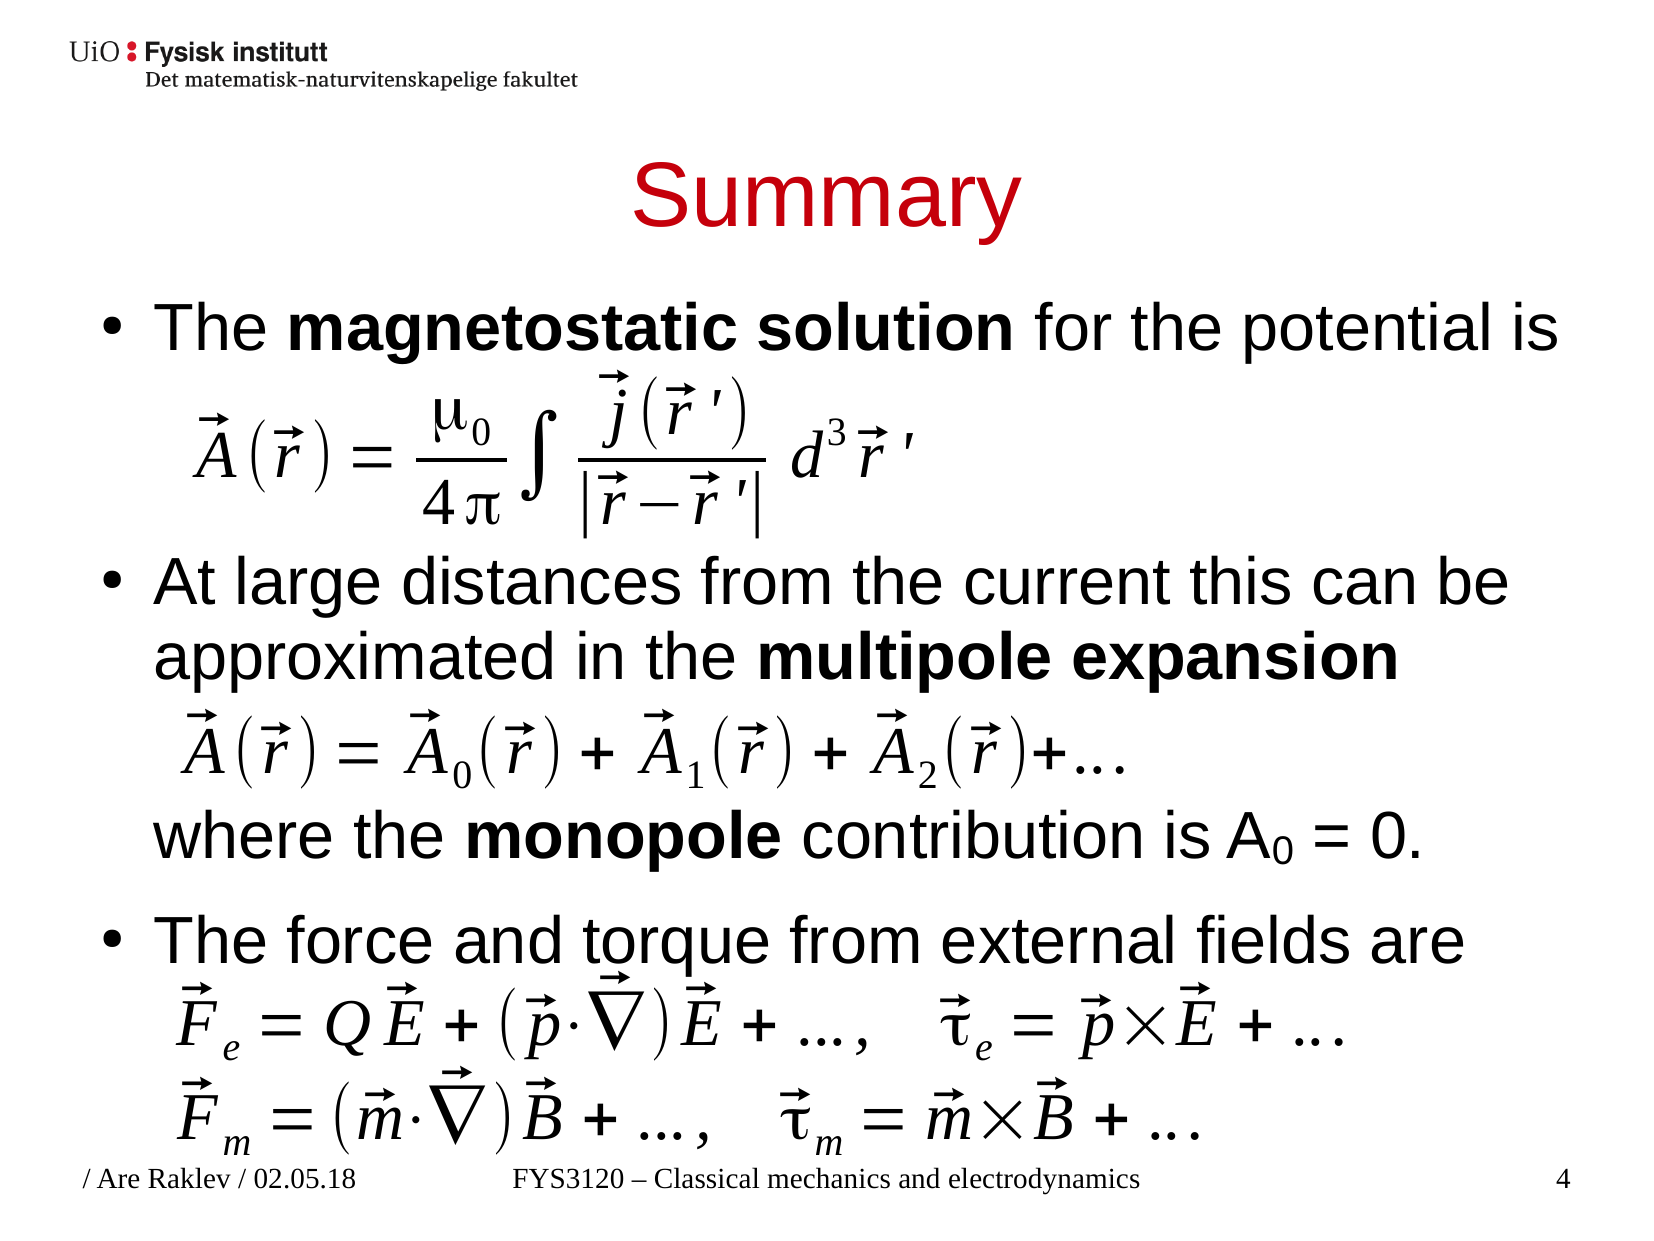

# Summary
The magnetostatic solution for the potential is
At large distances from the current this can be approximated in the multipole expansion
where the monopole contribution is A0 = 0.
The force and torque from external fields are
/ Are Raklev / 02.05.18
FYS3120 – Classical mechanics and electrodynamics
4